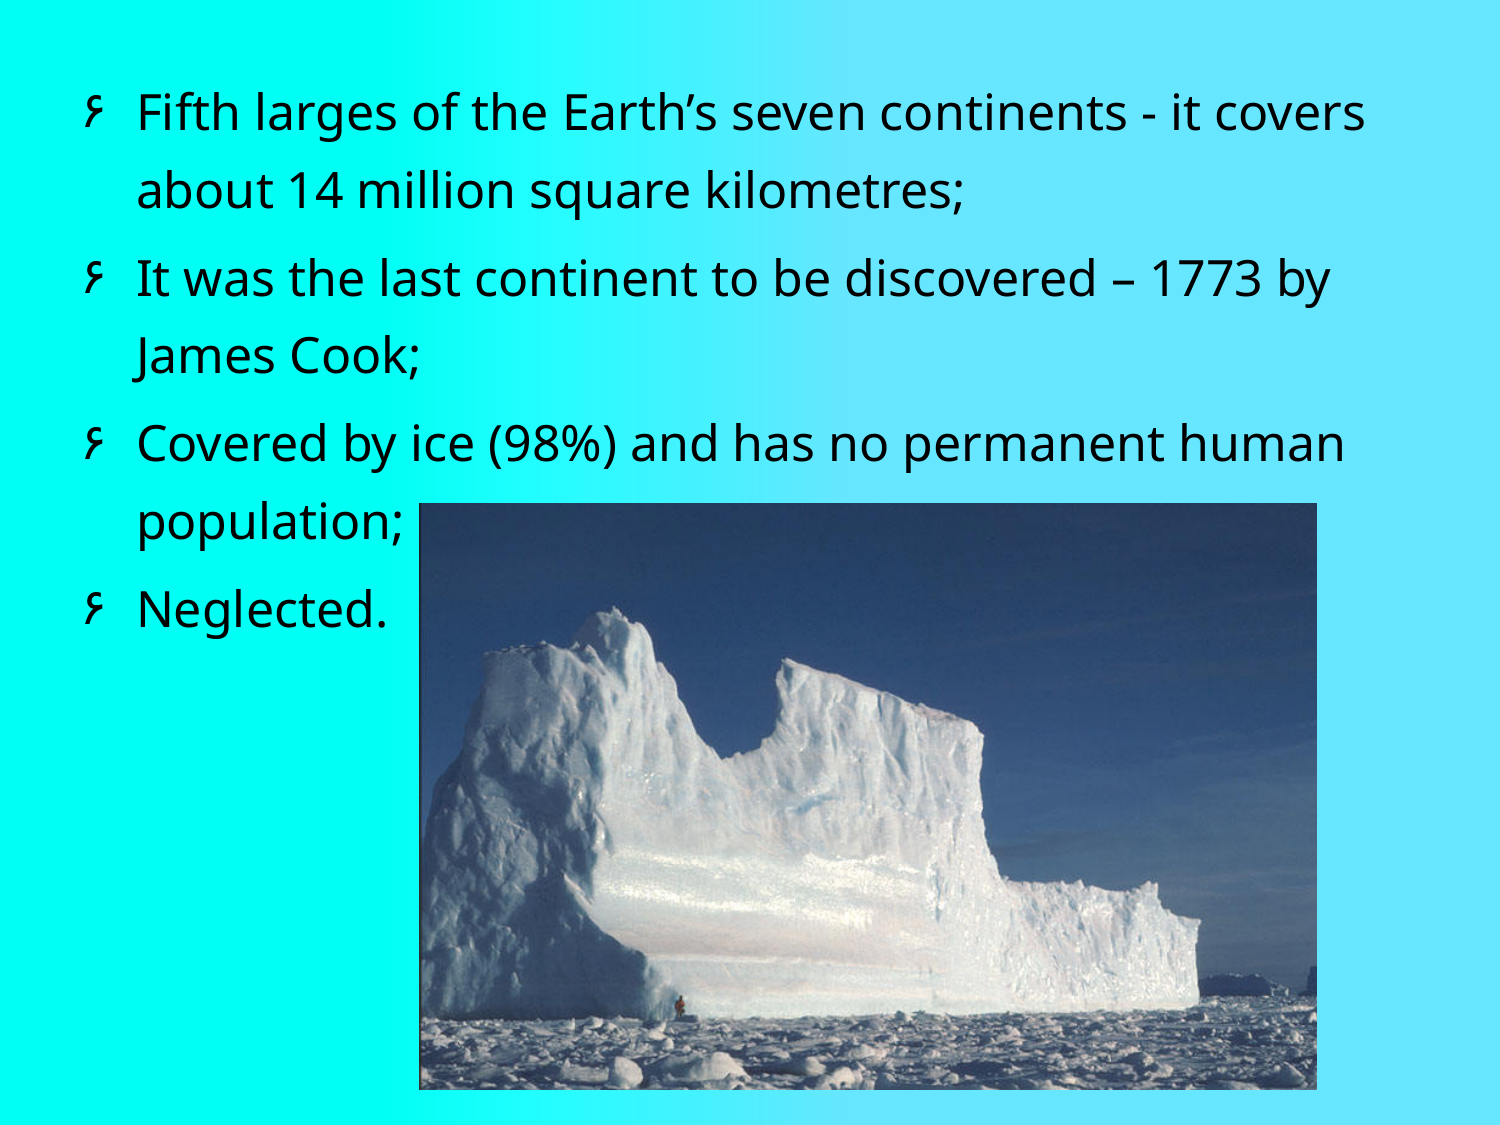

# Fifth larges of the Earth’s seven continents - it covers about 14 million square kilometres;
It was the last continent to be discovered – 1773 by James Cook;
Covered by ice (98%) and has no permanent human population;
Neglected.